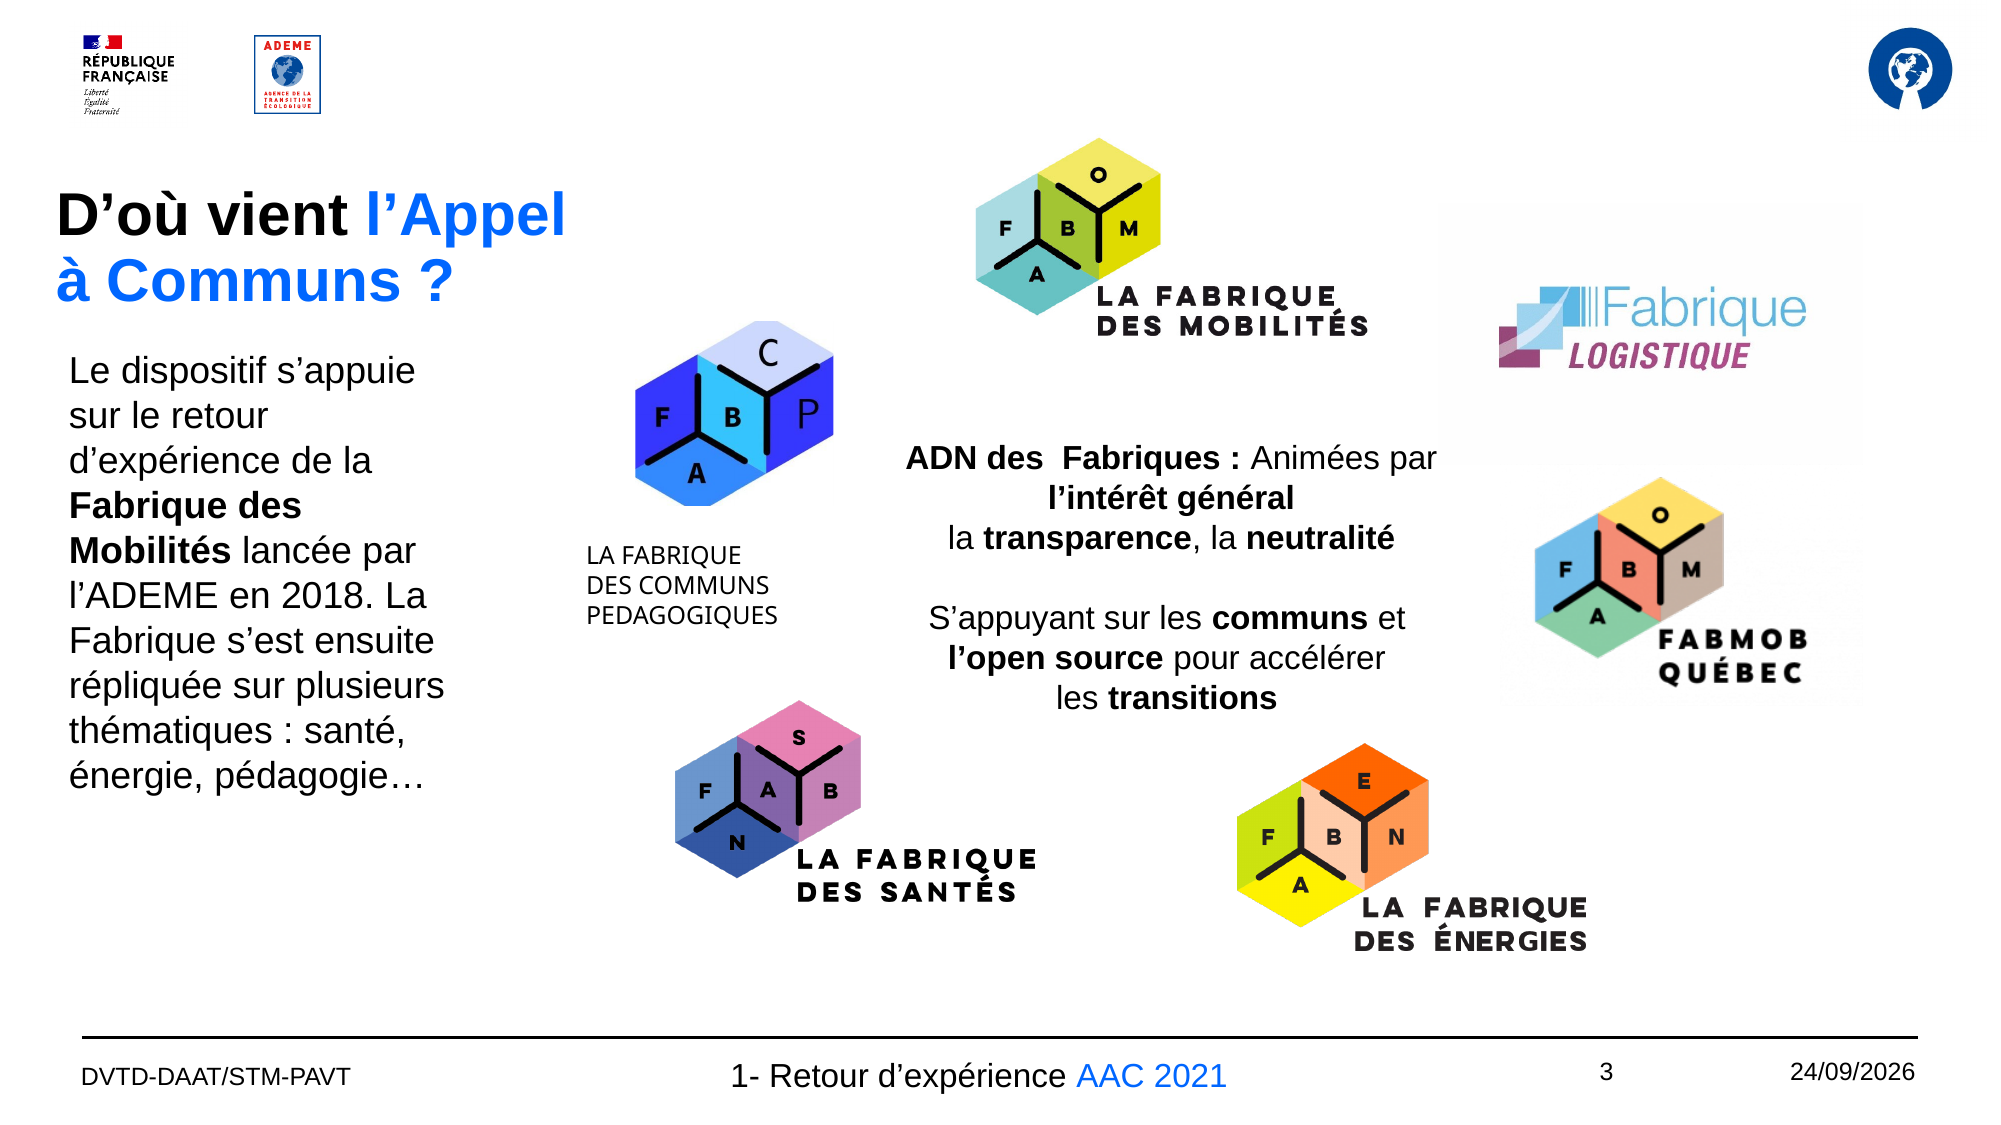

# D’où vient l’Appel à Communs ?
Le dispositif s’appuie sur le retour d’expérience de la Fabrique des Mobilités lancée par l’ADEME en 2018. La Fabrique s’est ensuite répliquée sur plusieurs thématiques : santé, énergie, pédagogie…
ADN des Fabriques : Animées par l’intérêt général
la transparence, la neutralité
S’appuyant sur les communs et
l’open source pour accélérer
les transitions
LA FABRIQUE
DES COMMUNS PEDAGOGIQUES
DVTD-DAAT/STM-PAVT
2
1- Retour d’expérience AAC 2021